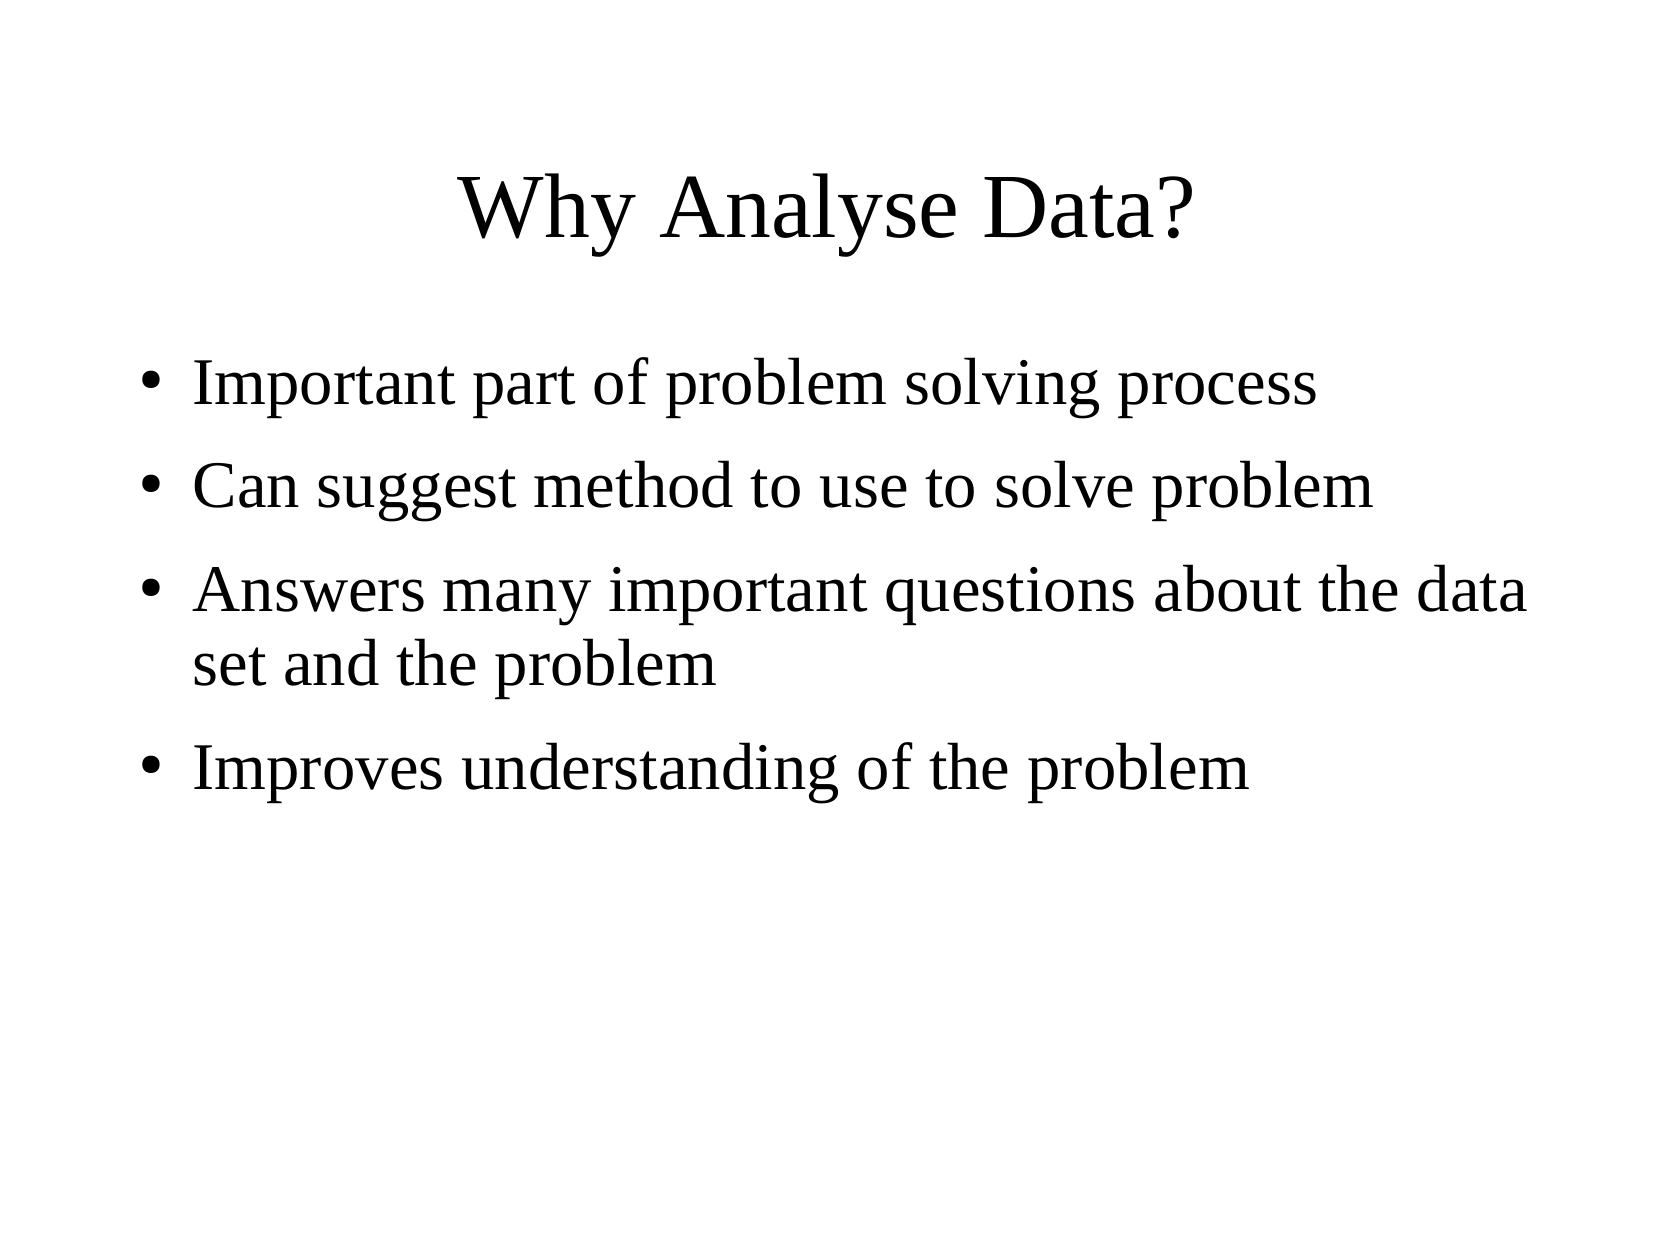

# Why Analyse Data?
Important part of problem solving process
Can suggest method to use to solve problem
Answers many important questions about the data set and the problem
Improves understanding of the problem